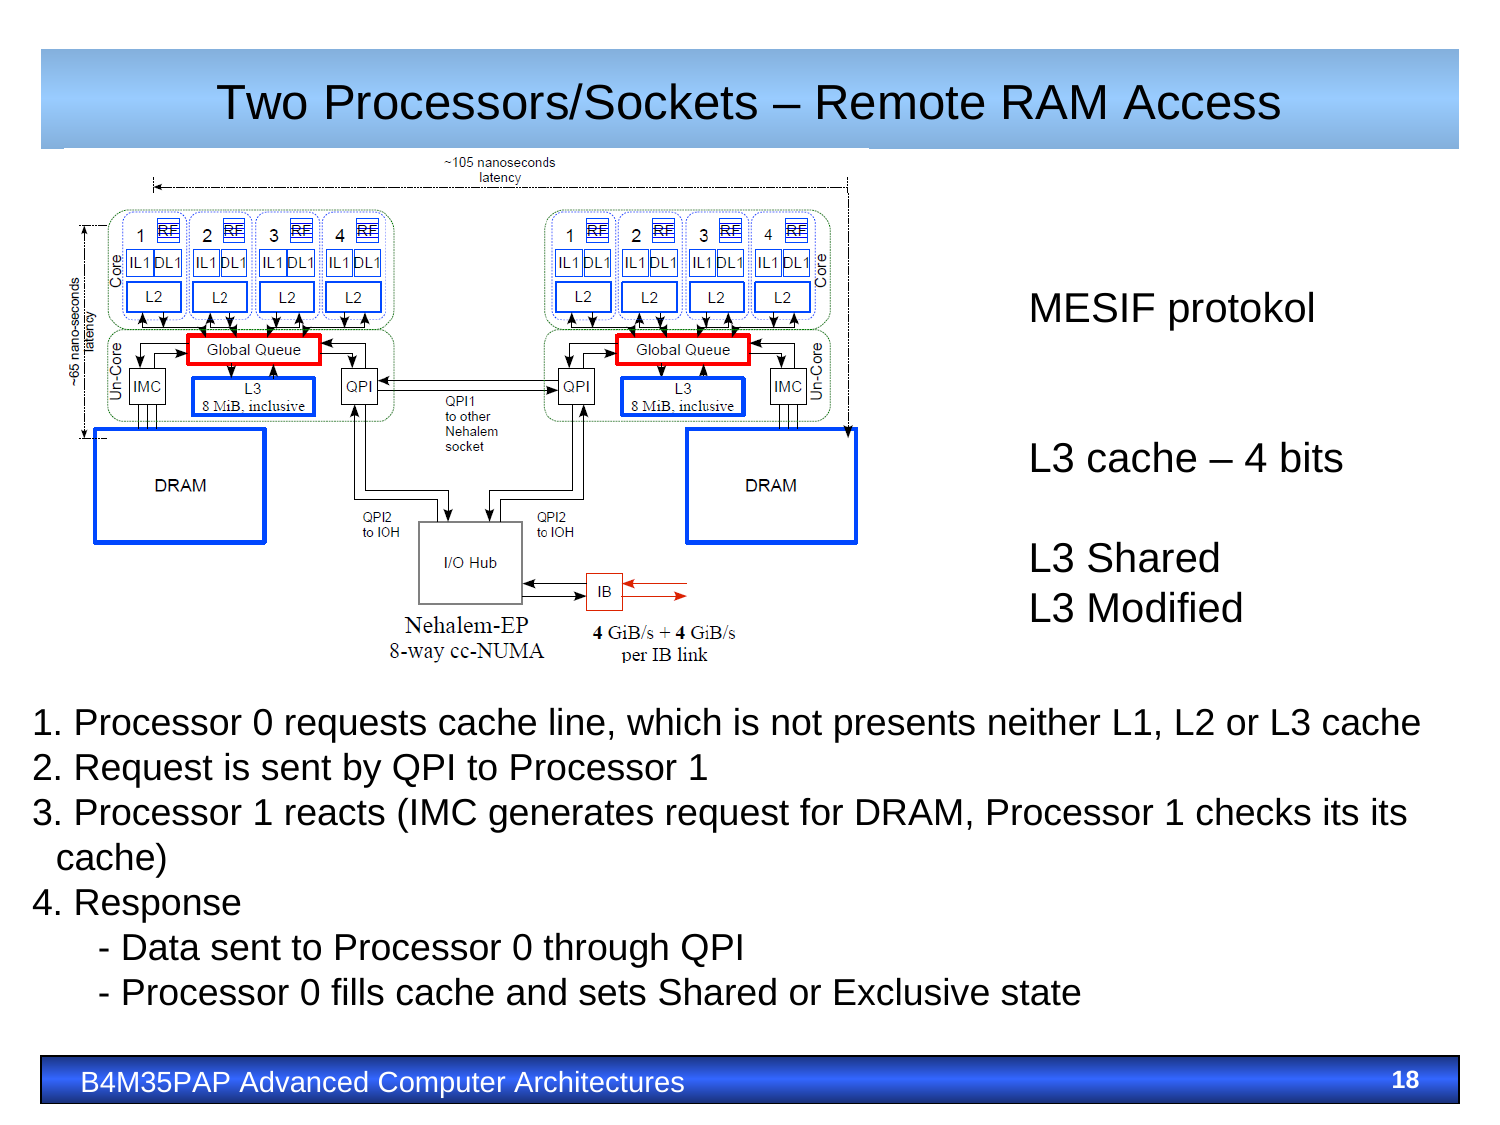

# Two Processors/Sockets – Remote RAM Access
MESIF protokol
L3 cache – 4 bits
L3 Shared
L3 Modified
1. Processor 0 requests cache line, which is not presents neither L1, L2 or L3 cache
2. Request is sent by QPI to Processor 1
3. Processor 1 reacts (IMC generates request for DRAM, Processor 1 checks its its cache)
4. Response
 - Data sent to Processor 0 through QPI
 - Processor 0 fills cache and sets Shared or Exclusive state